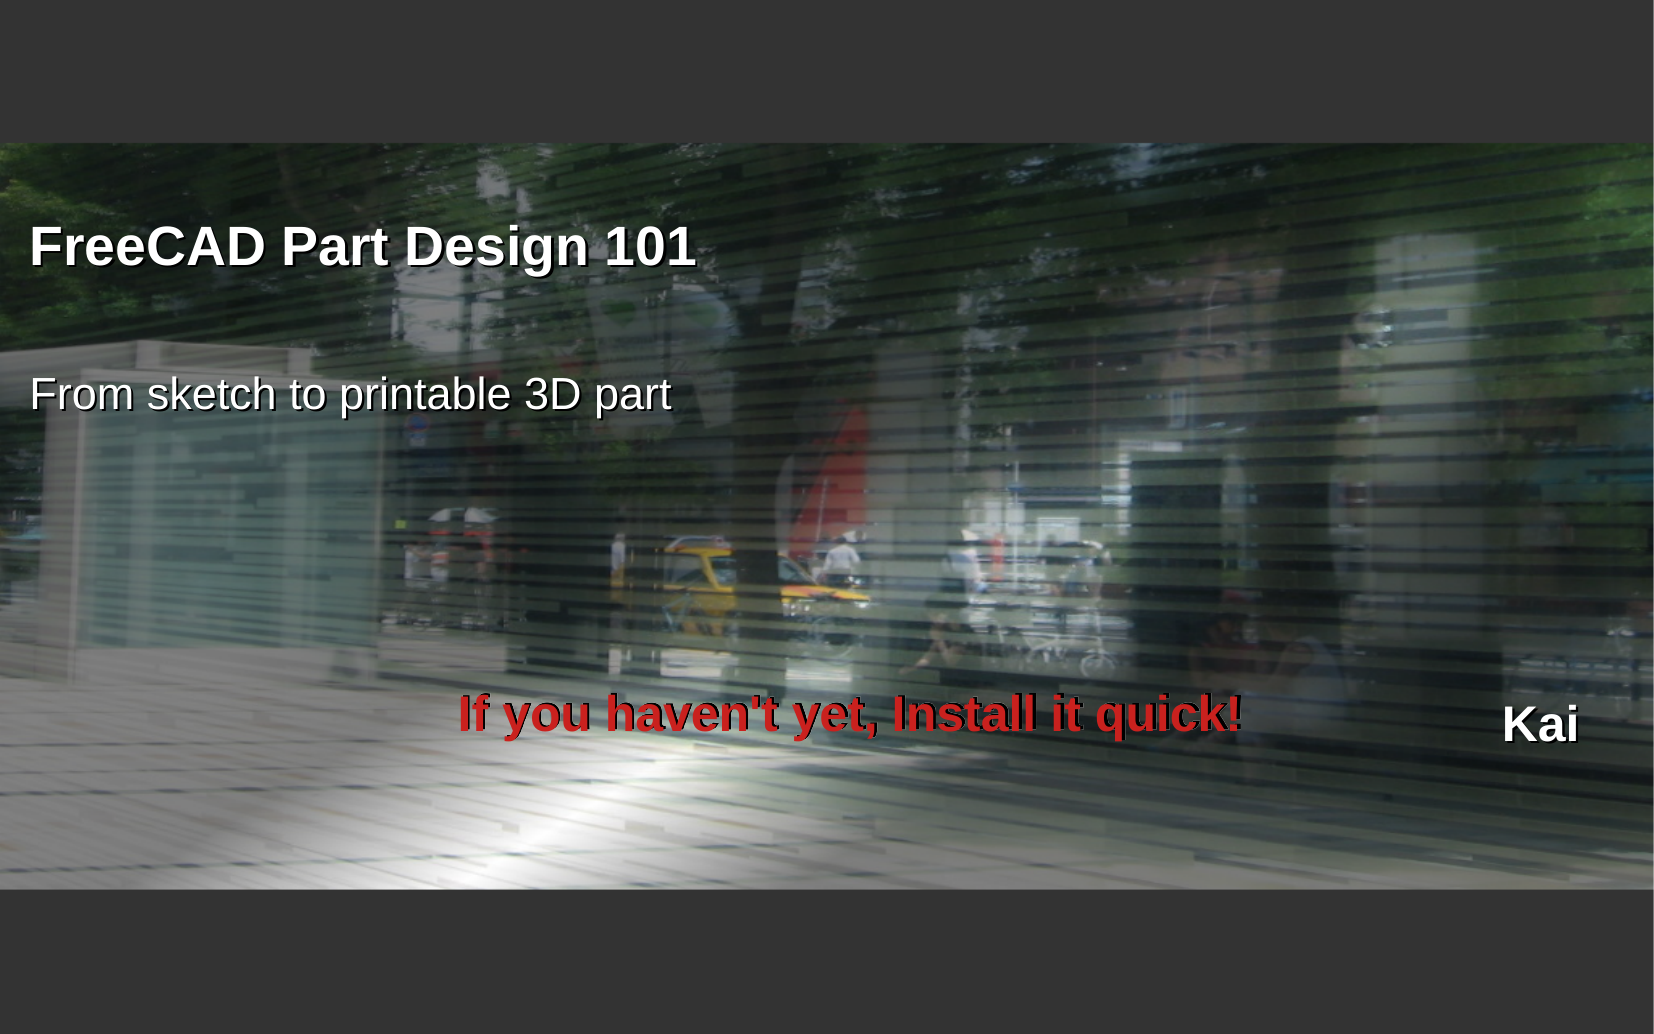

# FreeCAD Part Design 101
From sketch to printable 3D part
If you haven't yet, Install it quick!